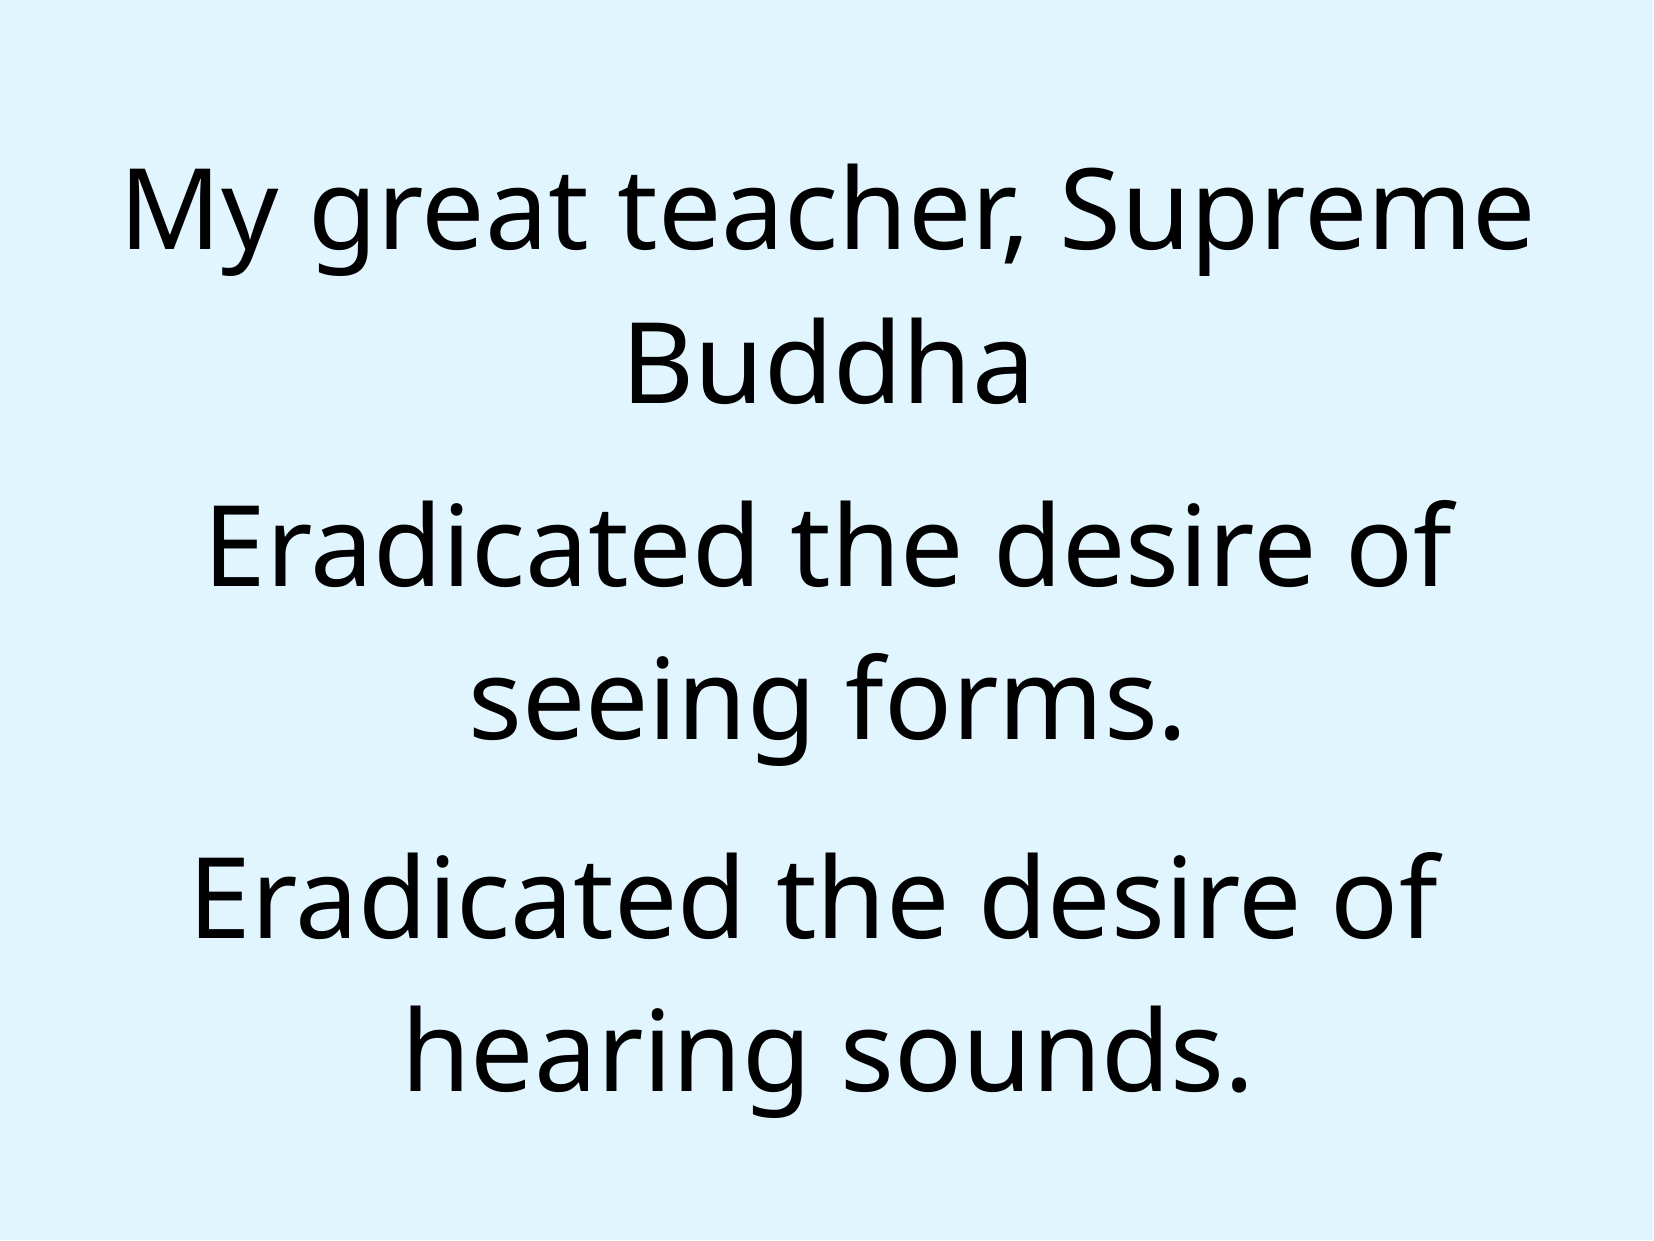

# My great teacher, Supreme Buddha
Eradicated the desire of
seeing forms.
Eradicated the desire of
hearing sounds.